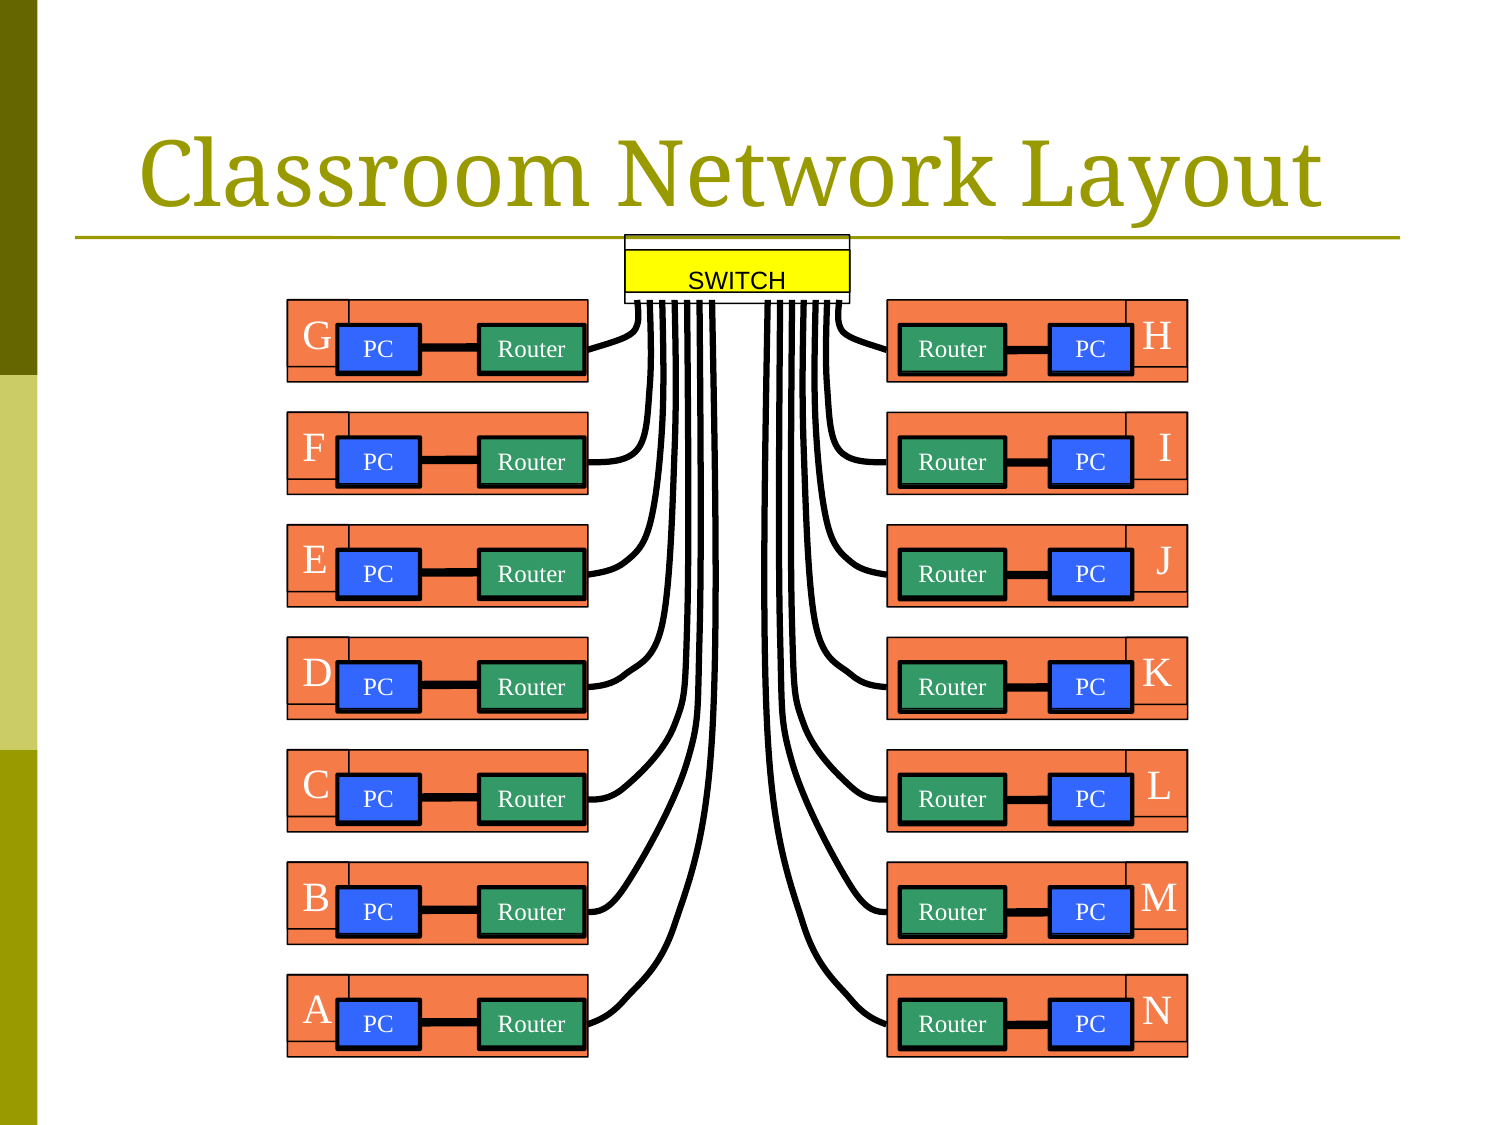

# Classroom Network Layout
SWITCH
G
H
PC
Router
Router
PC
F
I
PC
Router
Router
PC
E
J
PC
Router
Router
PC
D
K
PC
Router
Router
PC
C
L
PC
Router
Router
PC
B
M
PC
Router
Router
PC
A
N
PC
Router
Router
PC